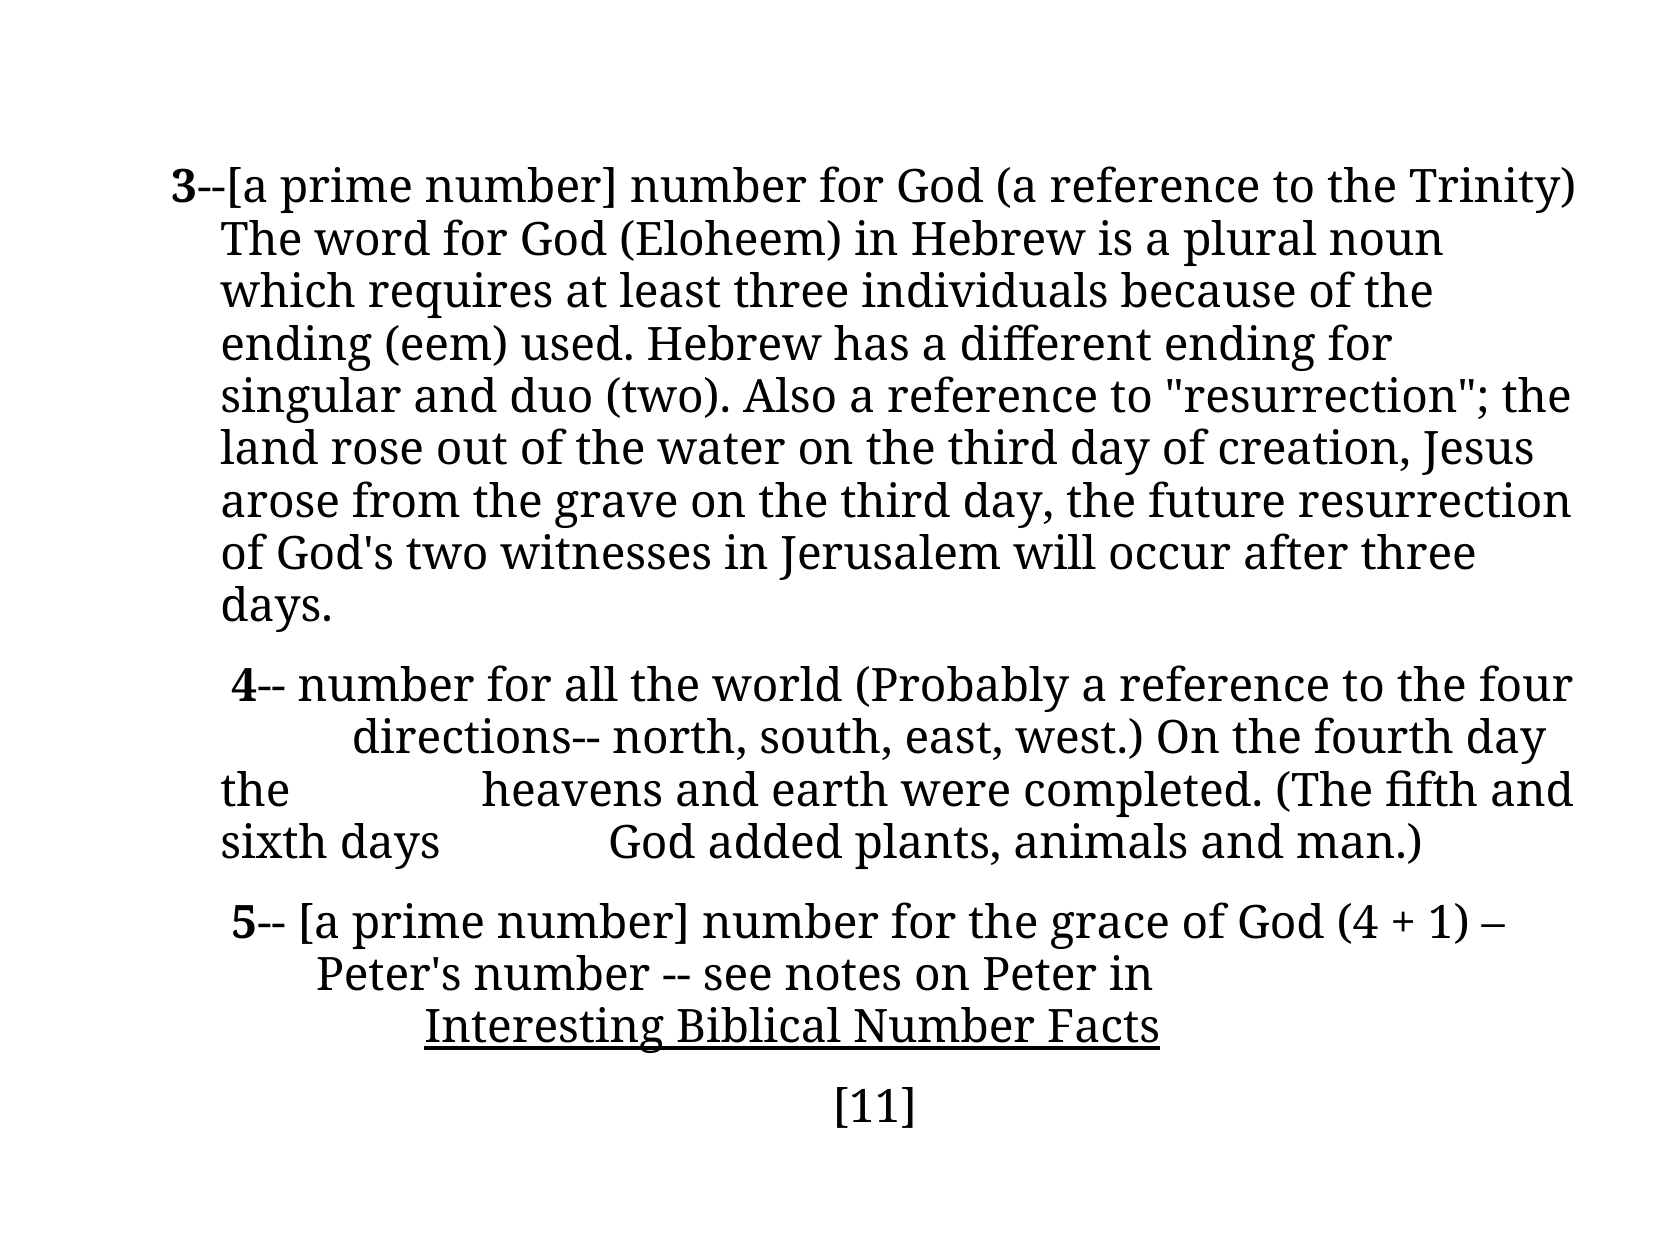

# 3--[a prime number] number for God (a reference to the Trinity) The word for God (Eloheem) in Hebrew is a plural noun which requires at least three individuals because of the ending (eem) used. Hebrew has a different ending for singular and duo (two). Also a reference to "resurrection"; the land rose out of the water on the third day of creation, Jesus arose from the grave on the third day, the future resurrection of God's two witnesses in Jerusalem will occur after three days.
 4-- number for all the world (Probably a reference to the four directions-- north, south, east, west.) On the fourth day the heavens and earth were completed. (The fifth and sixth days God added plants, animals and man.)
 5-- [a prime number] number for the grace of God (4 + 1) – Peter's number -- see notes on Peter in Interesting Biblical Number Facts
[11]